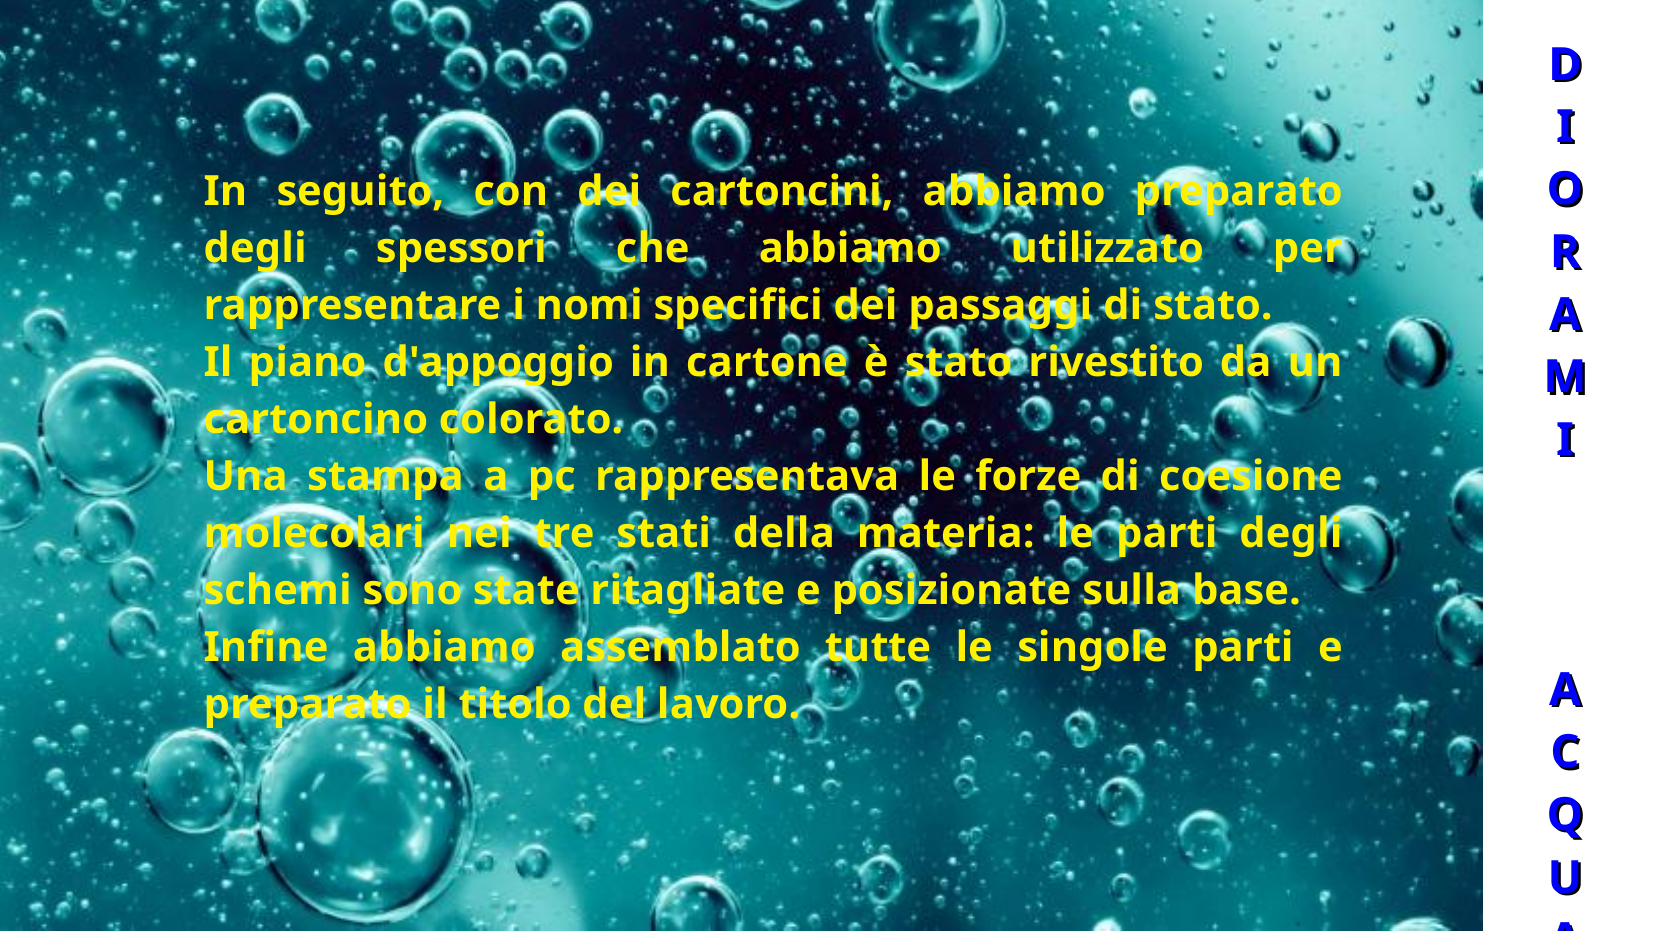

D
I
O
R
A
M
I
A
C
Q
U
A
In seguito, con dei cartoncini, abbiamo preparato degli spessori che abbiamo utilizzato per rappresentare i nomi specifici dei passaggi di stato.
Il piano d'appoggio in cartone è stato rivestito da un cartoncino colorato.
Una stampa a pc rappresentava le forze di coesione molecolari nei tre stati della materia: le parti degli schemi sono state ritagliate e posizionate sulla base.
Infine abbiamo assemblato tutte le singole parti e preparato il titolo del lavoro.